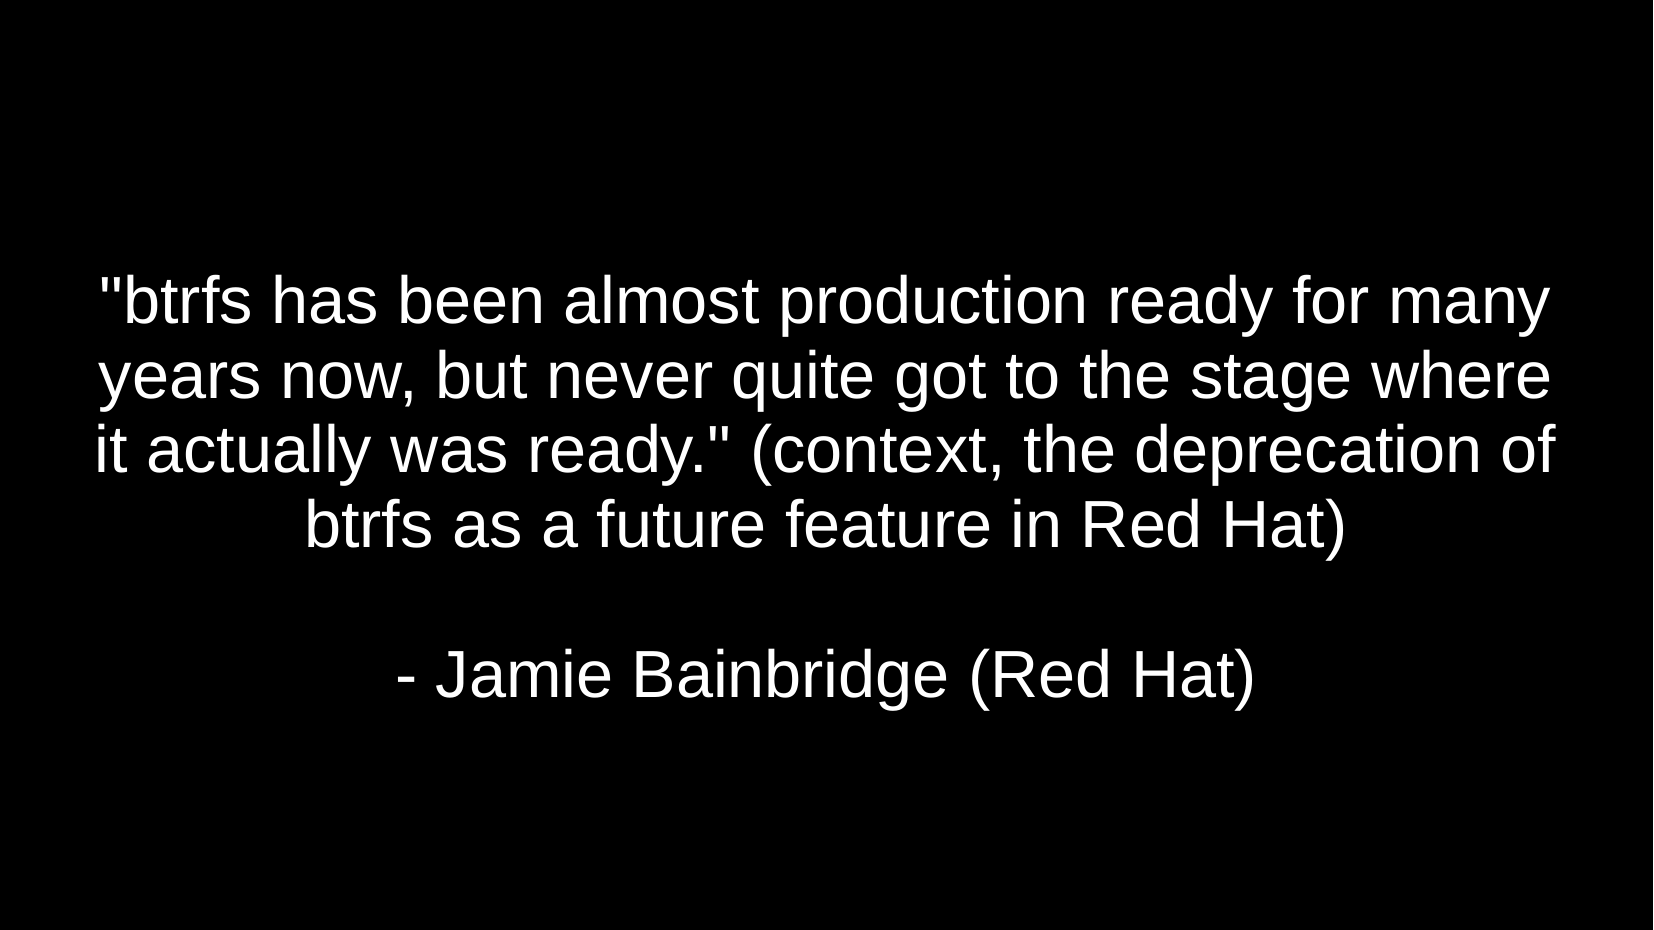

# "btrfs has been almost production ready for many years now, but never quite got to the stage where it actually was ready." (context, the deprecation of btrfs as a future feature in Red Hat)
- Jamie Bainbridge (Red Hat)